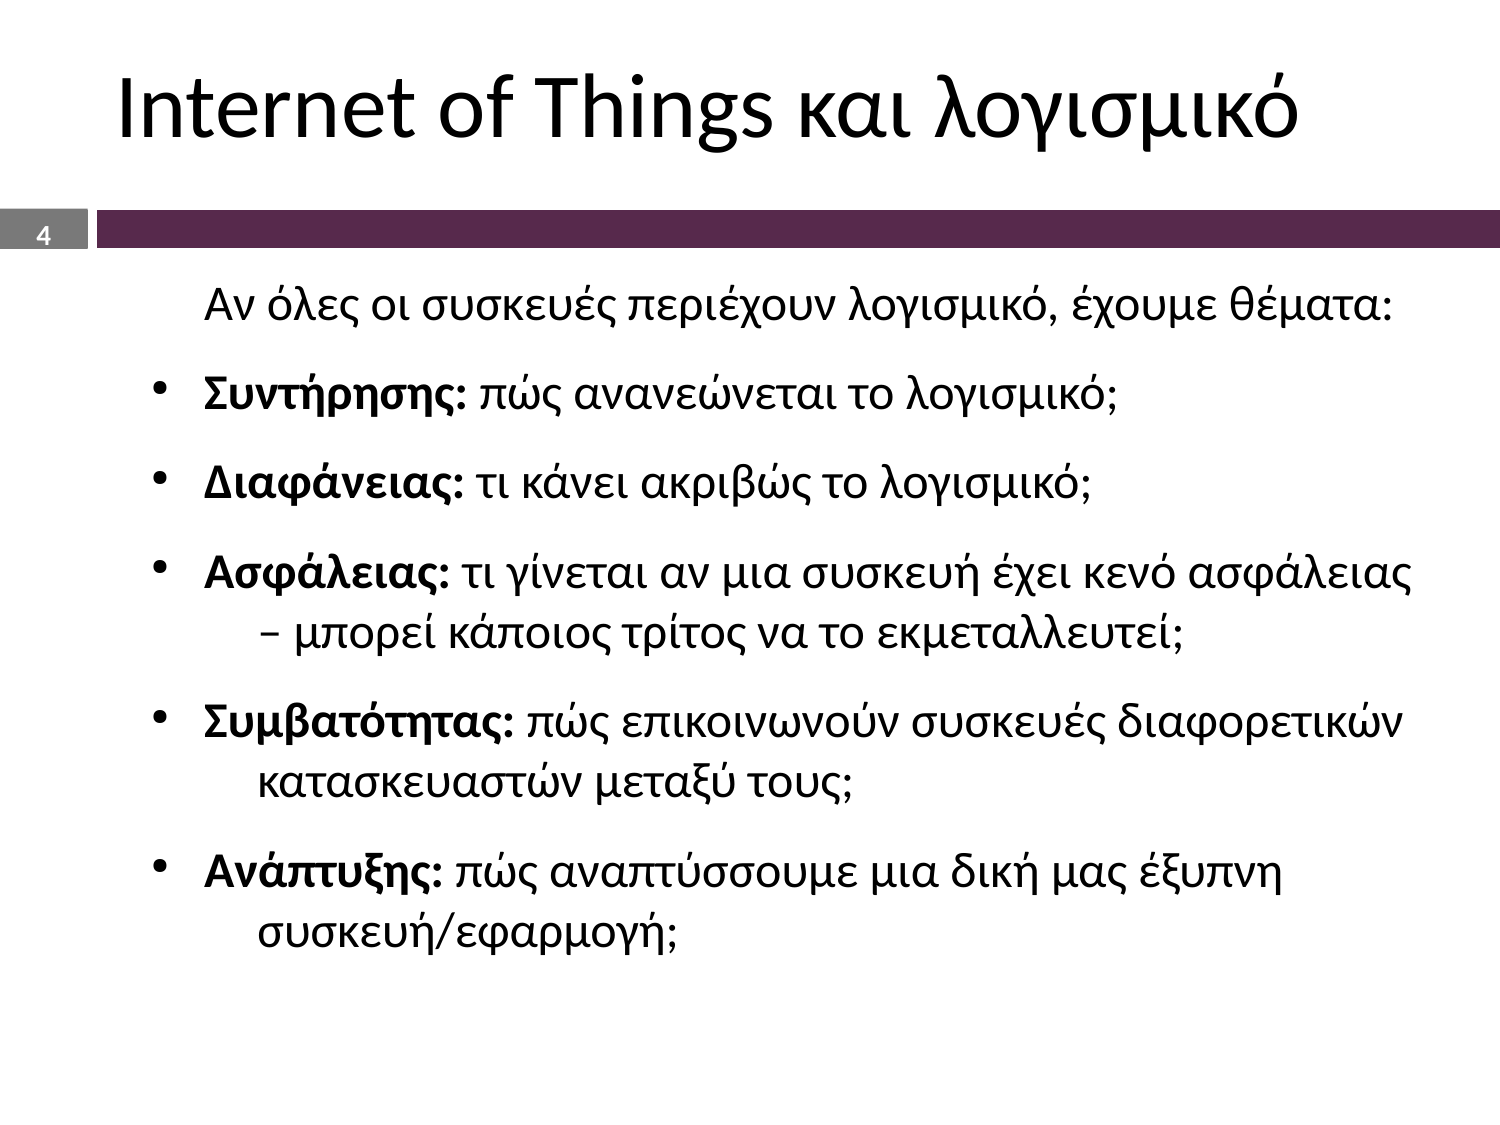

# Internet of Things και λογισμικό
Αν όλες οι συσκευές περιέχουν λογισμικό, έχουμε θέματα:
Συντήρησης: πώς ανανεώνεται το λογισμικό;
Διαφάνειας: τι κάνει ακριβώς το λογισμικό;
Ασφάλειας: τι γίνεται αν μια συσκευή έχει κενό ασφάλειας – μπορεί κάποιος τρίτος να το εκμεταλλευτεί;
Συμβατότητας: πώς επικοινωνούν συσκευές διαφορετικών κατασκευαστών μεταξύ τους;
Ανάπτυξης: πώς αναπτύσσουμε μια δική μας έξυπνη συσκευή/εφαρμογή;